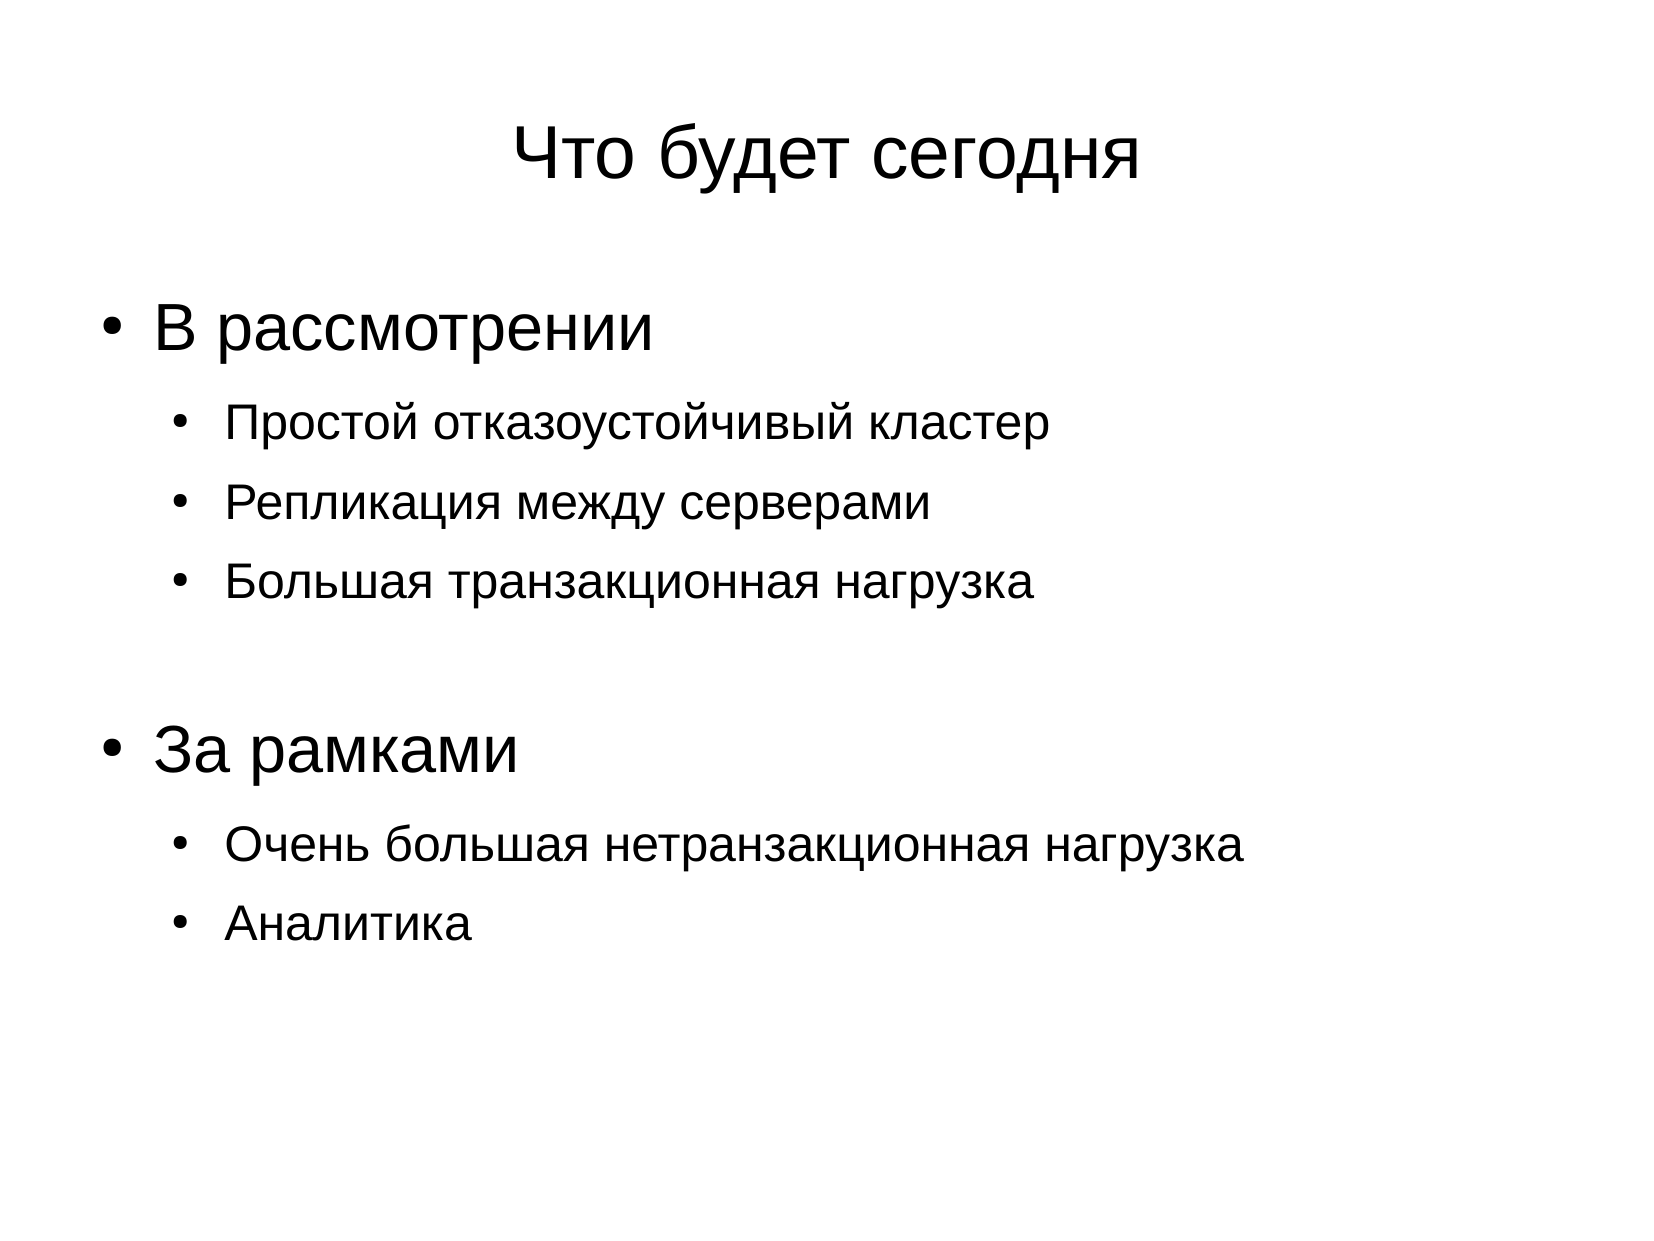

# Что будет сегодня
В рассмотрении
Простой отказоустойчивый кластер
Репликация между серверами
Большая транзакционная нагрузка
За рамками
Очень большая нетранзакционная нагрузка
Аналитика